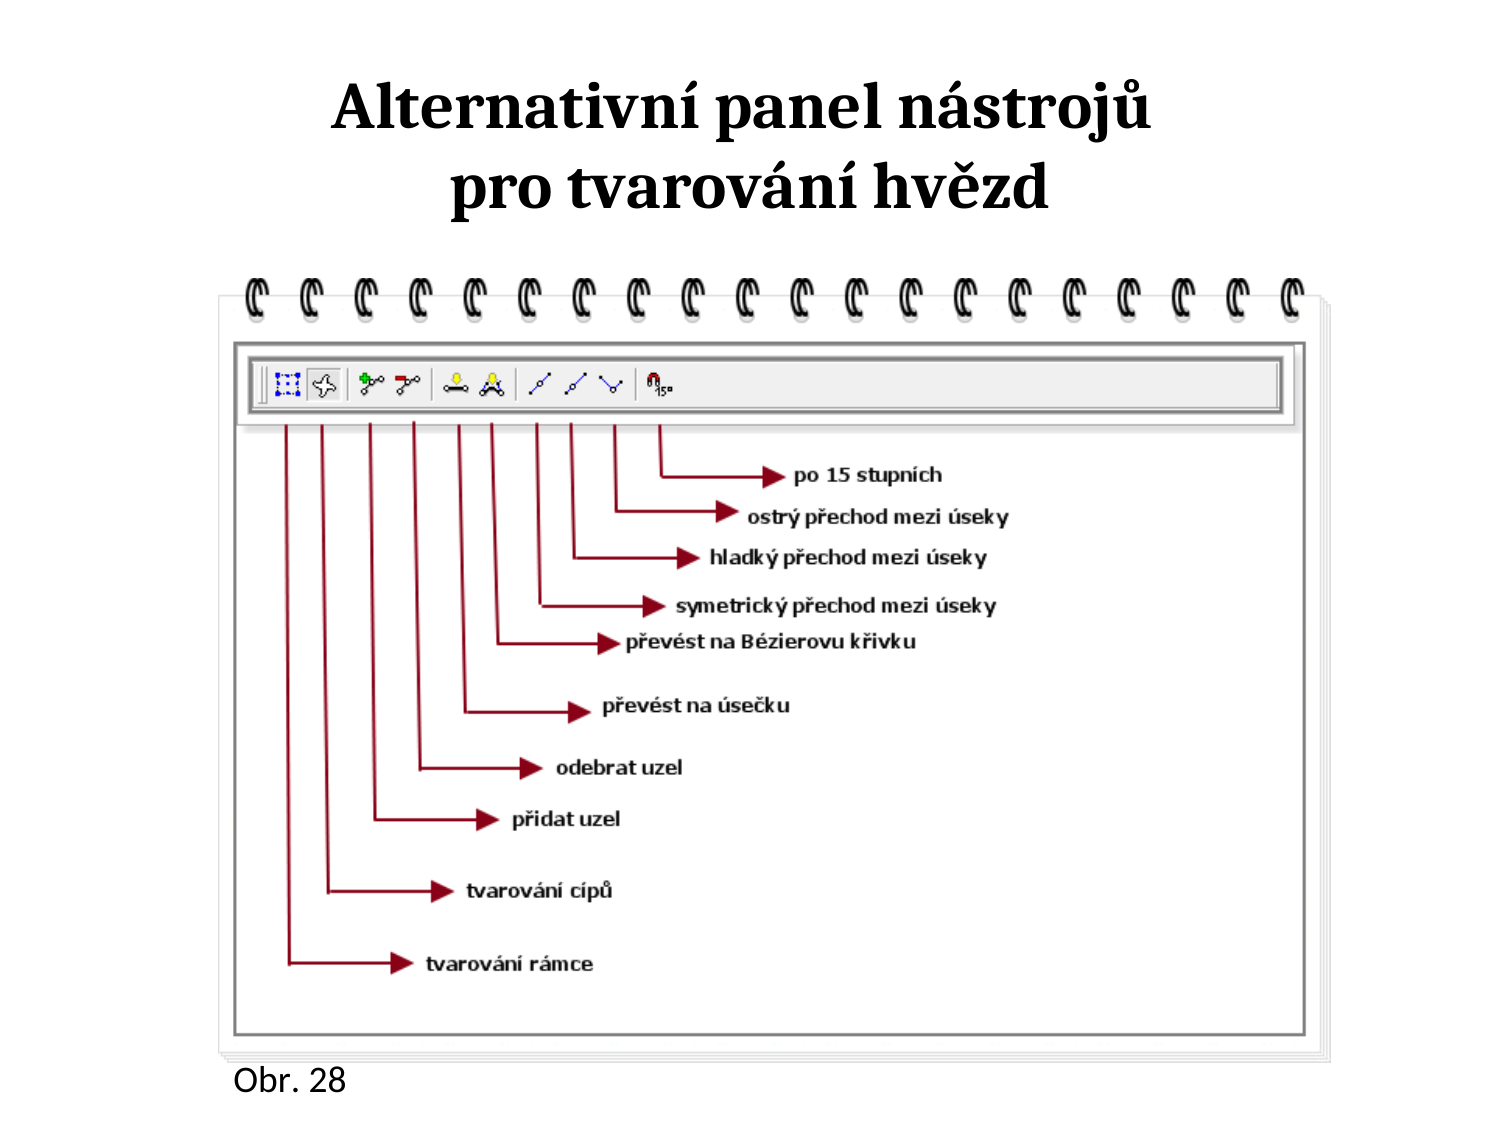

Alternativní panel nástrojů
pro tvarování hvězd
Obr. 28